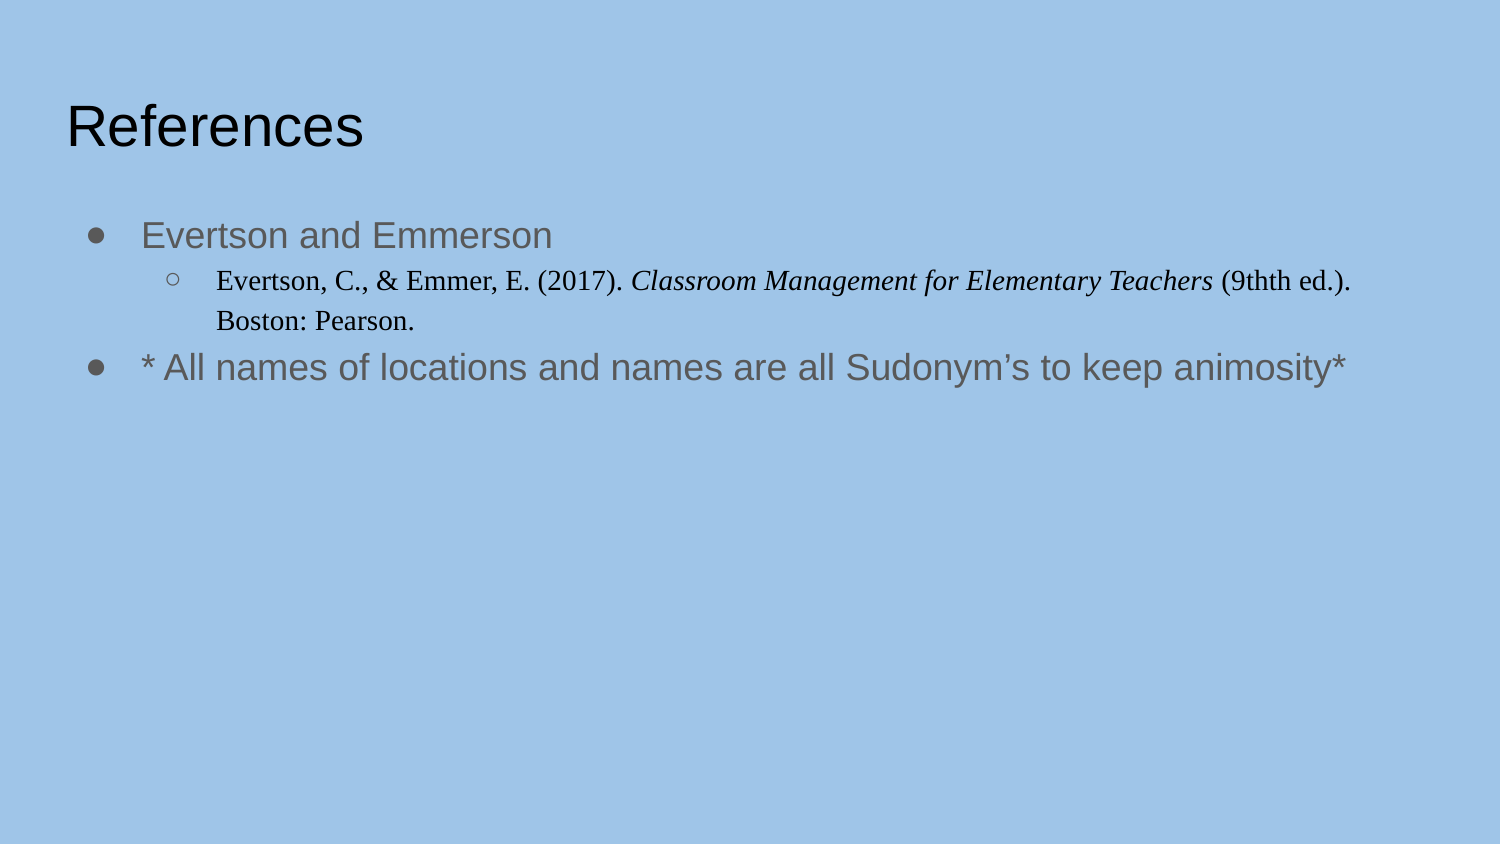

# References
Evertson and Emmerson
Evertson, C., & Emmer, E. (2017). Classroom Management for Elementary Teachers (9thth ed.). Boston: Pearson.
* All names of locations and names are all Sudonym’s to keep animosity*